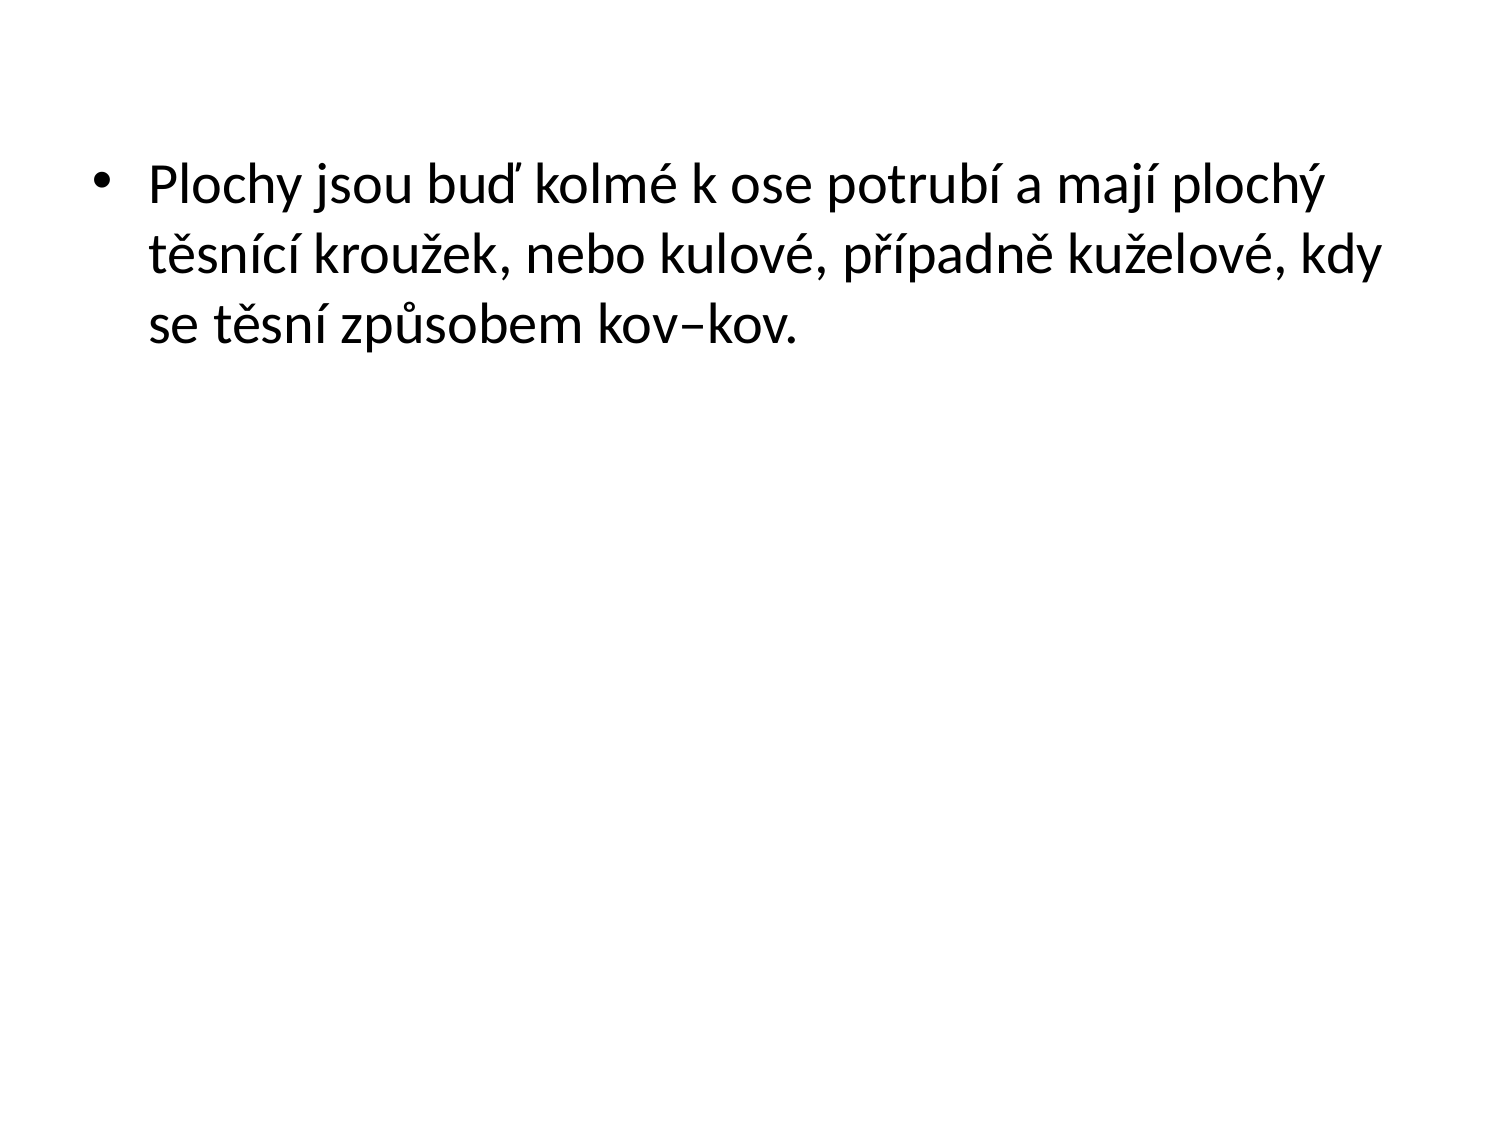

# Plochy jsou buď kolmé k ose potrubí a mají plochý těsnící kroužek, nebo kulové, případně kuželové, kdy se těsní způsobem kov–kov.